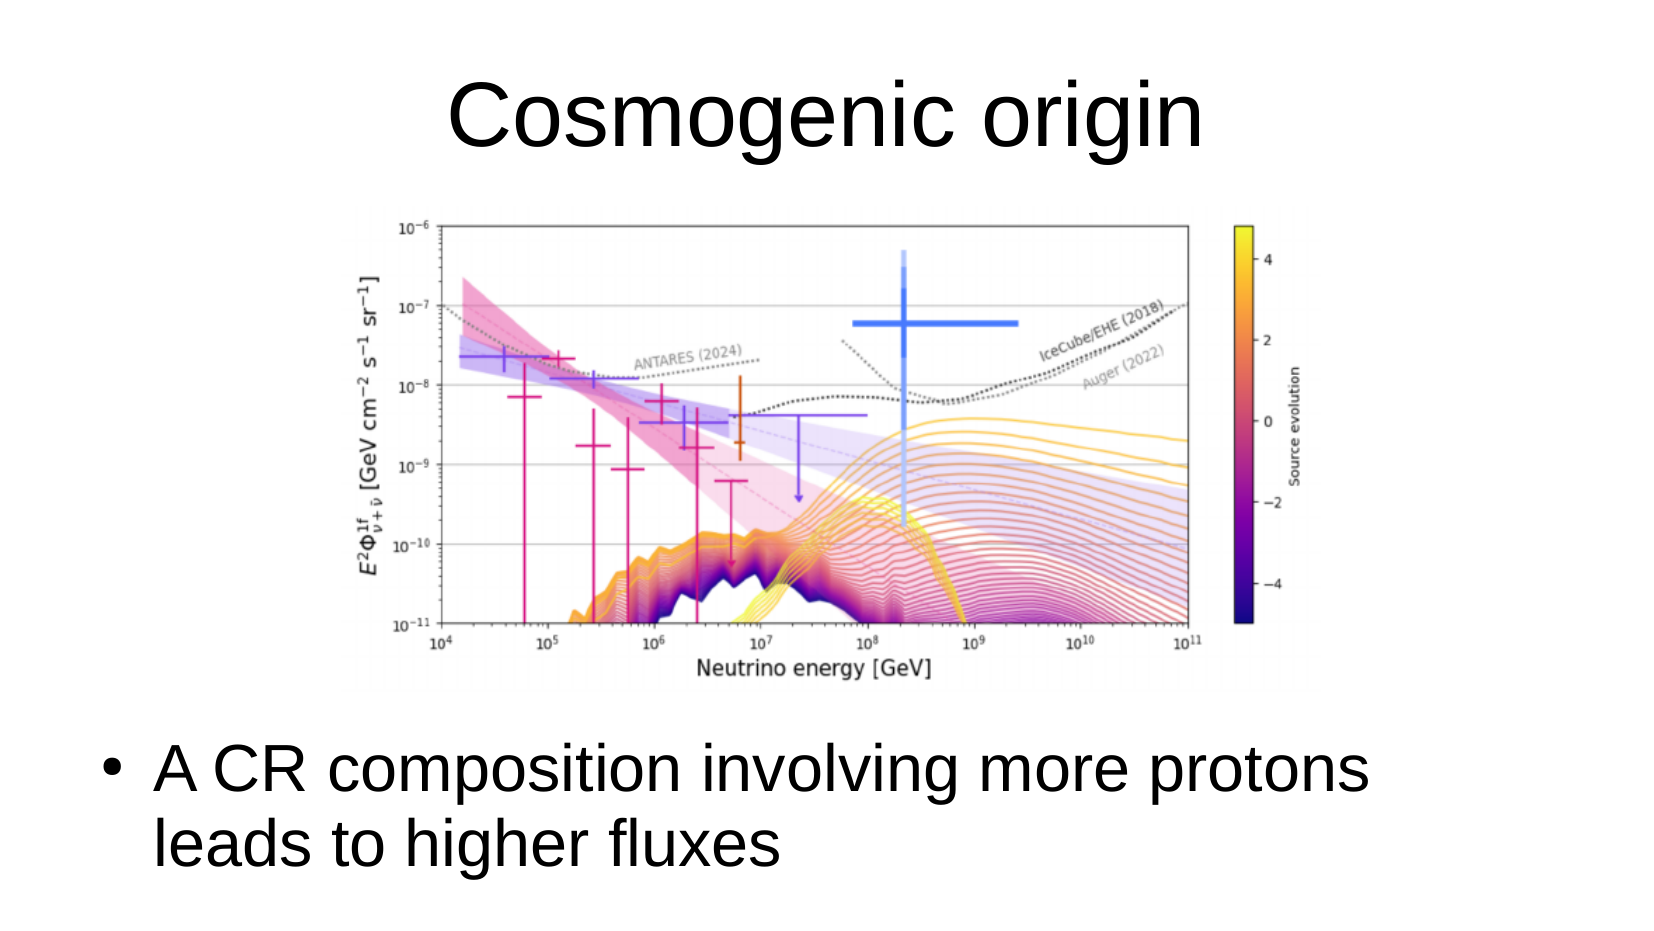

# Cosmogenic origin
A CR composition involving more protons leads to higher fluxes